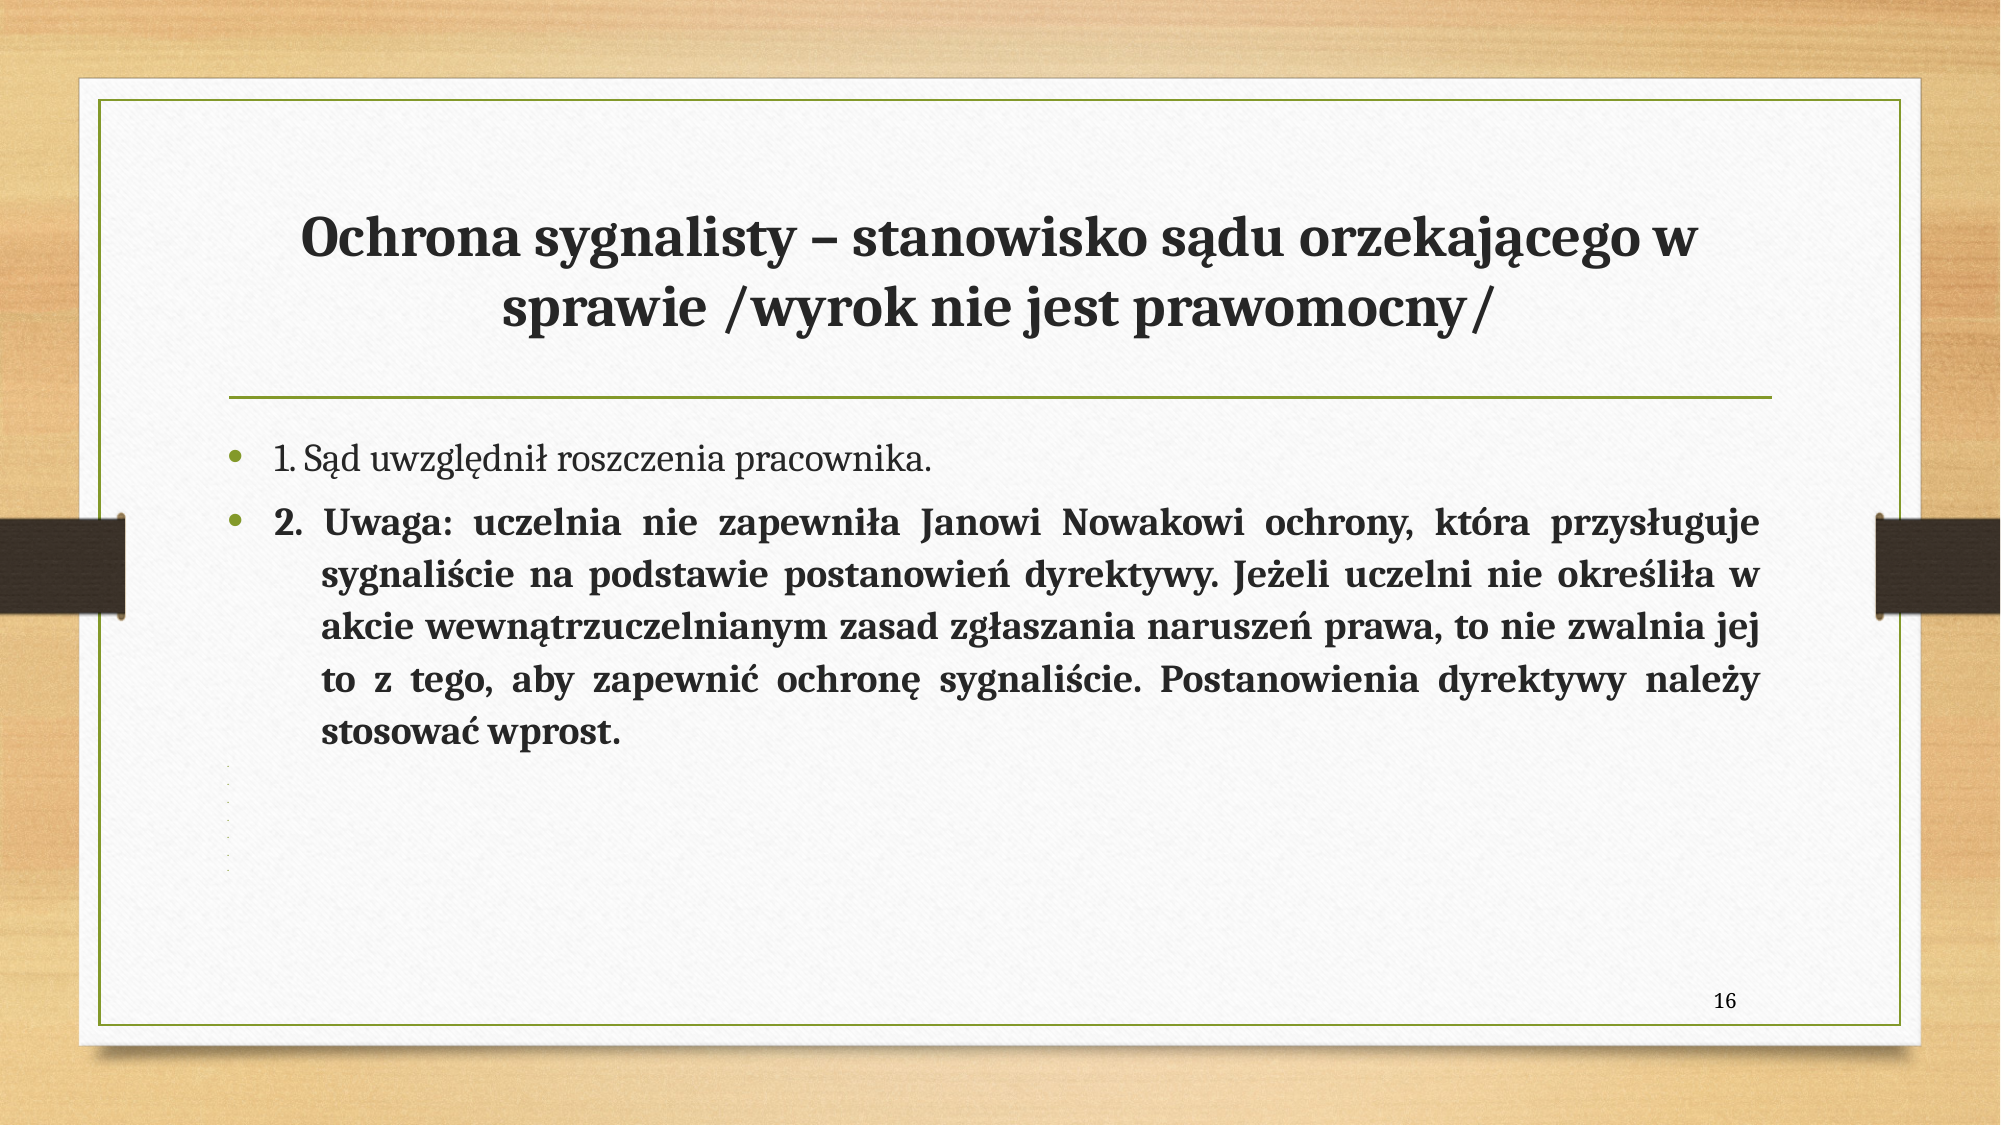

# Ochrona sygnalisty – stanowisko sądu orzekającego w sprawie /wyrok nie jest prawomocny/
1. Sąd uwzględnił roszczenia pracownika.
2. Uwaga: uczelnia nie zapewniła Janowi Nowakowi ochrony, która przysługuje sygnaliście na podstawie postanowień dyrektywy. Jeżeli uczelni nie określiła w akcie wewnątrzuczelnianym zasad zgłaszania naruszeń prawa, to nie zwalnia jej to z tego, aby zapewnić ochronę sygnaliście. Postanowienia dyrektywy należy stosować wprost.